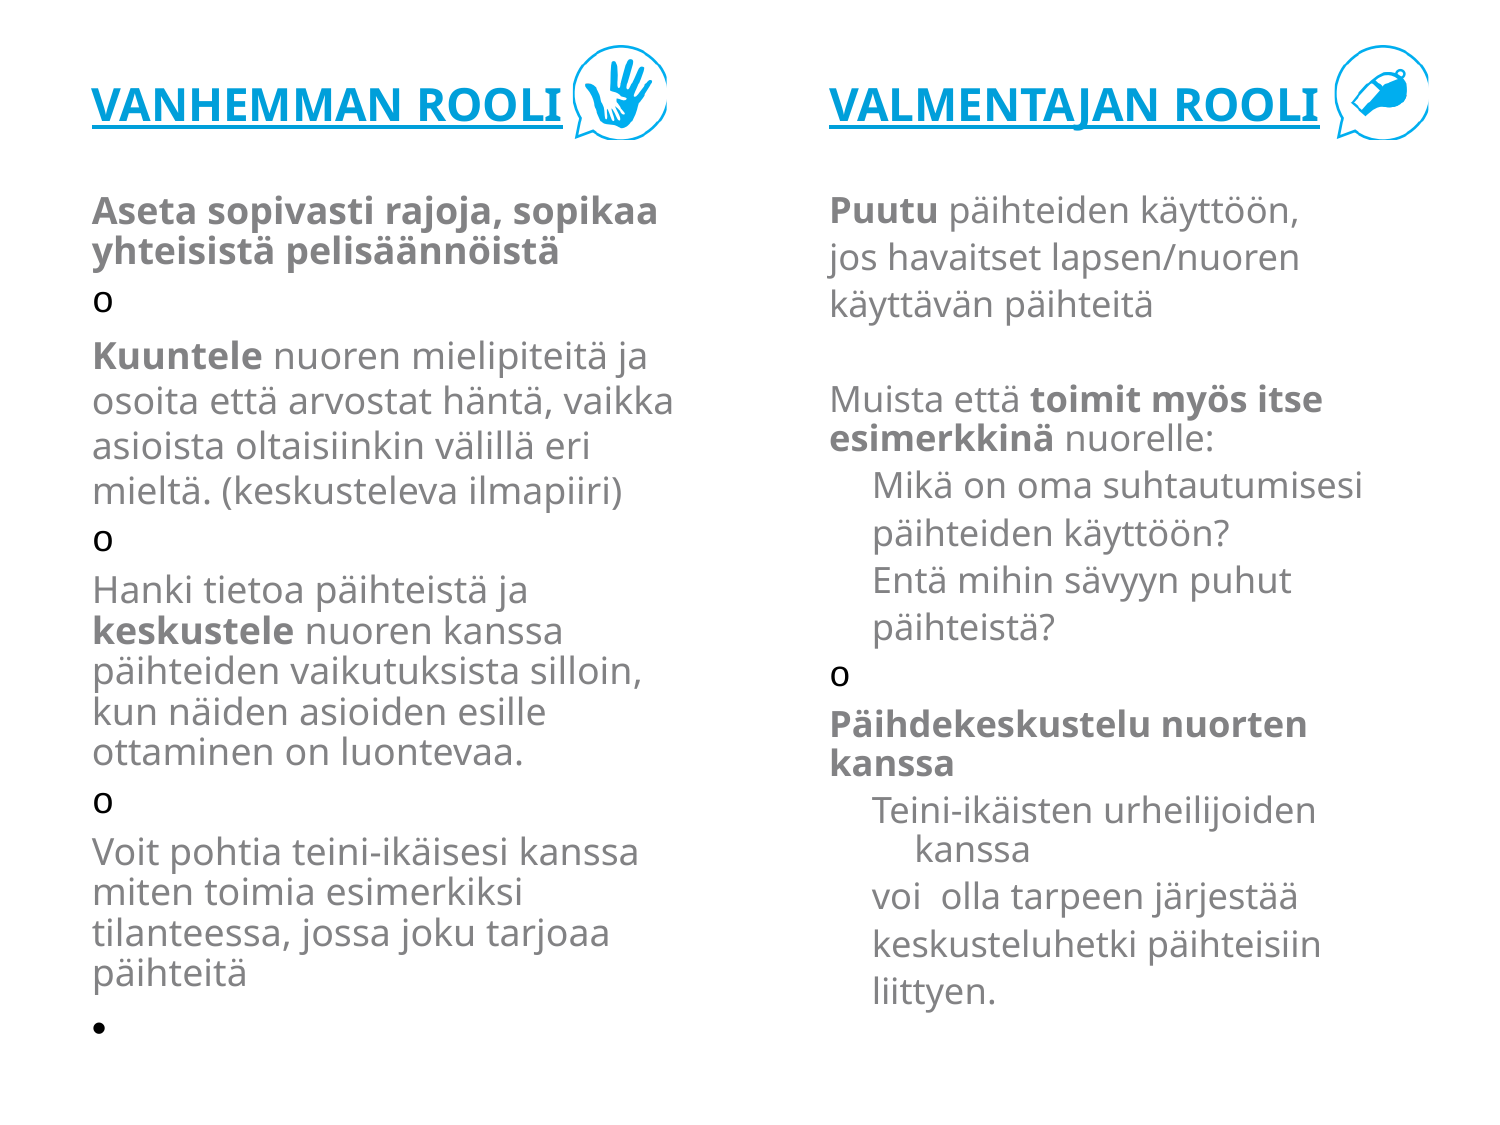

VANHEMMAN ROOLI
VALMENTAJAN ROOLI
# Aseta sopivasti rajoja, sopikaa yhteisistä pelisäännöistä
Kuuntele nuoren mielipiteitä ja osoita että arvostat häntä, vaikka asioista oltaisiinkin välillä eri mieltä. (keskusteleva ilmapiiri)
Hanki tietoa päihteistä ja keskustele nuoren kanssa päihteiden vaikutuksista silloin, kun näiden asioiden esille ottaminen on luontevaa.
Voit pohtia teini-ikäisesi kanssa miten toimia esimerkiksi tilanteessa, jossa joku tarjoaa päihteitä
Puutu päihteiden käyttöön,
jos havaitset lapsen/nuoren
käyttävän päihteitä
Muista että toimit myös itse esimerkkinä nuorelle:
Mikä on oma suhtautumisesi
päihteiden käyttöön?
Entä mihin sävyyn puhut
päihteistä?
Päihdekeskustelu nuorten kanssa
Teini-ikäisten urheilijoiden kanssa
voi olla tarpeen järjestää
keskusteluhetki päihteisiin
liittyen.